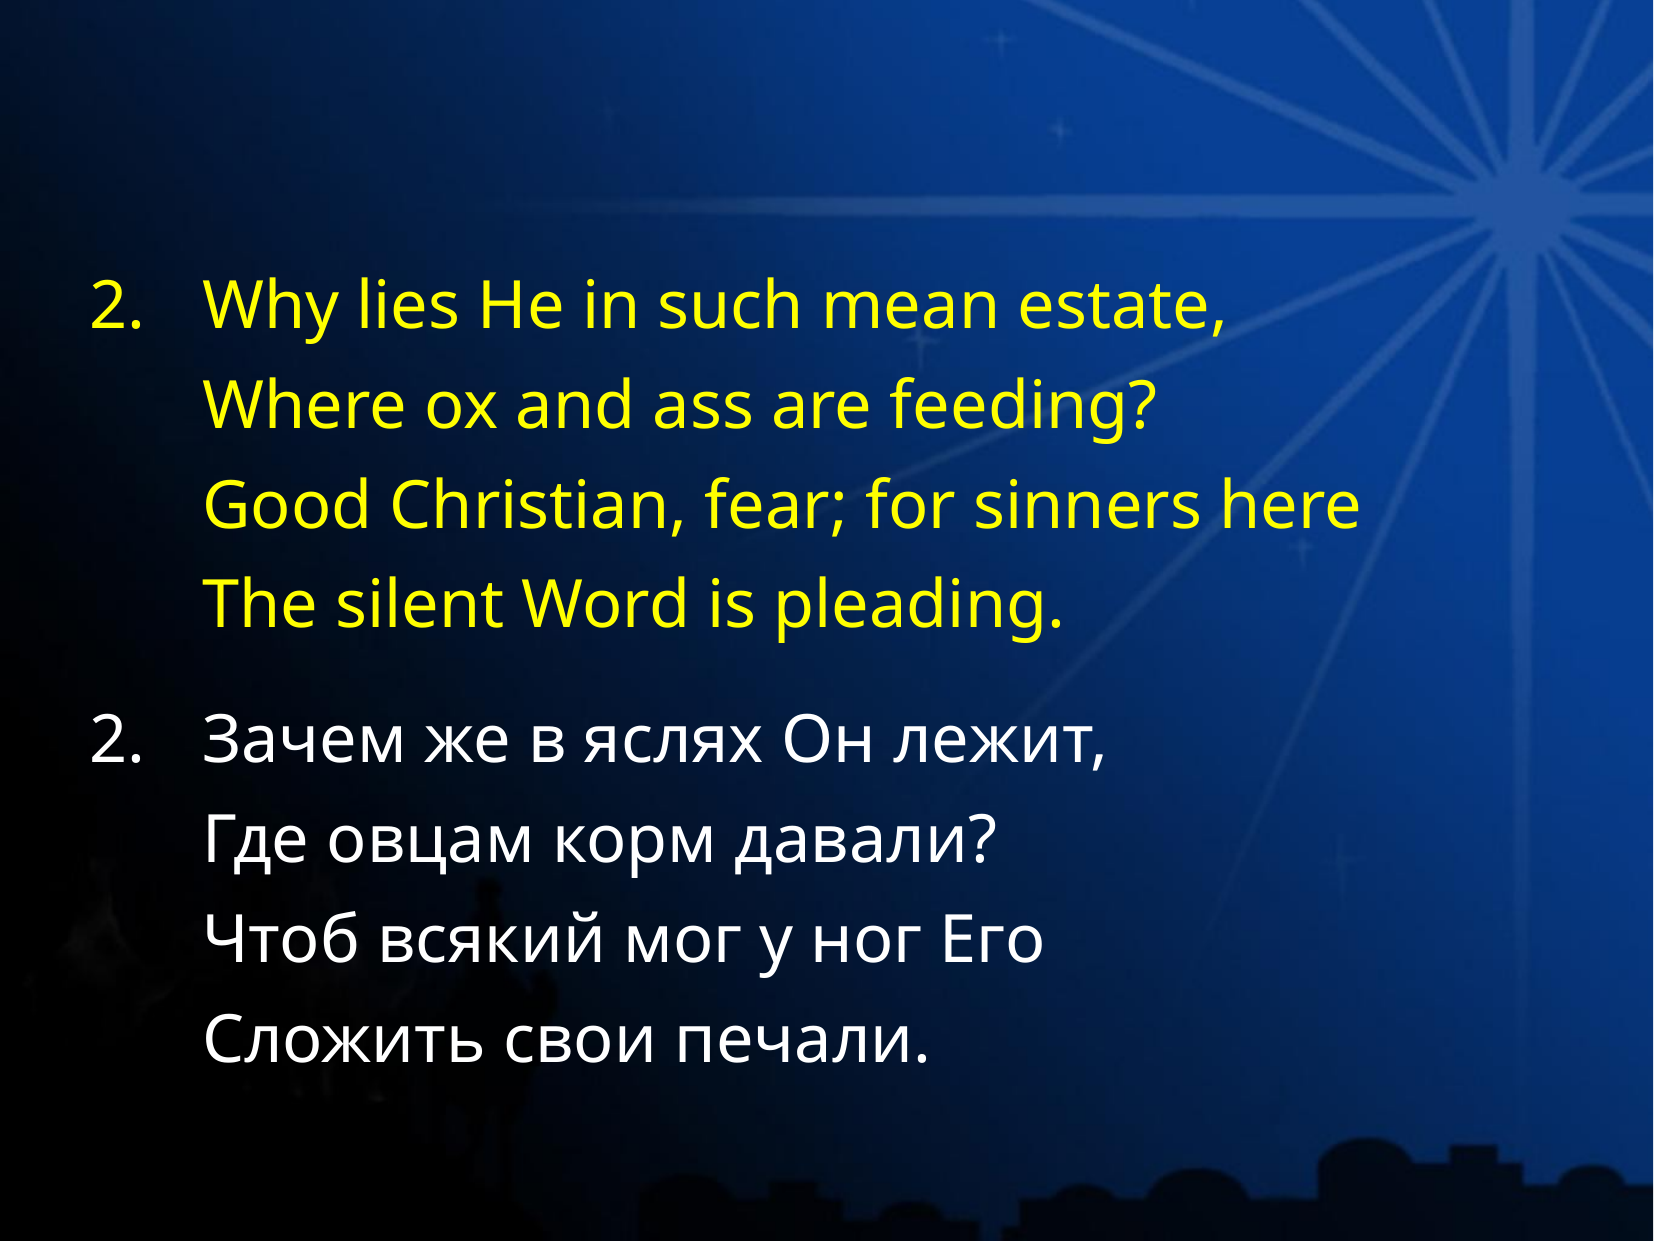

2.	Why lies He in such mean estate,
	Where ox and ass are feeding?
	Good Christian, fear; for sinners here
	The silent Word is pleading.
2.	Зачем же в яслях Он лежит,
	Где овцам корм давали?
	Чтоб всякий мог у ног Его
	Сложить свои печали.